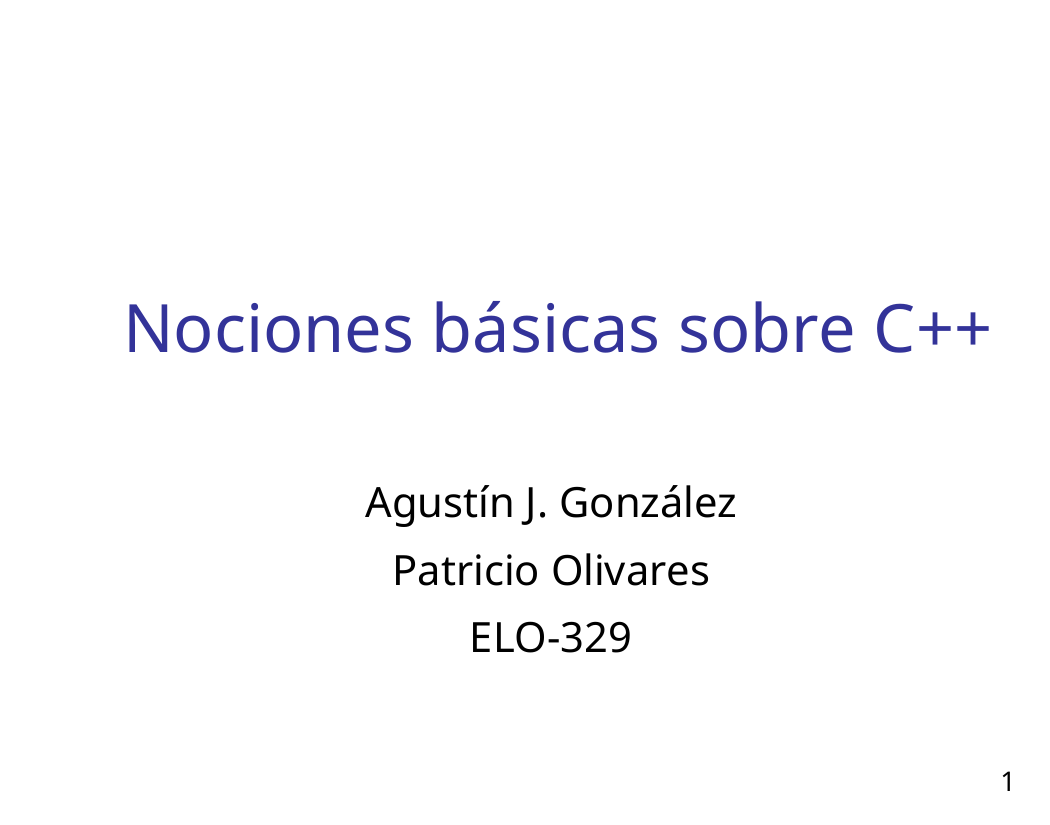

# Nociones básicas sobre C++
Agustín J. González
Patricio Olivares
ELO-329
1